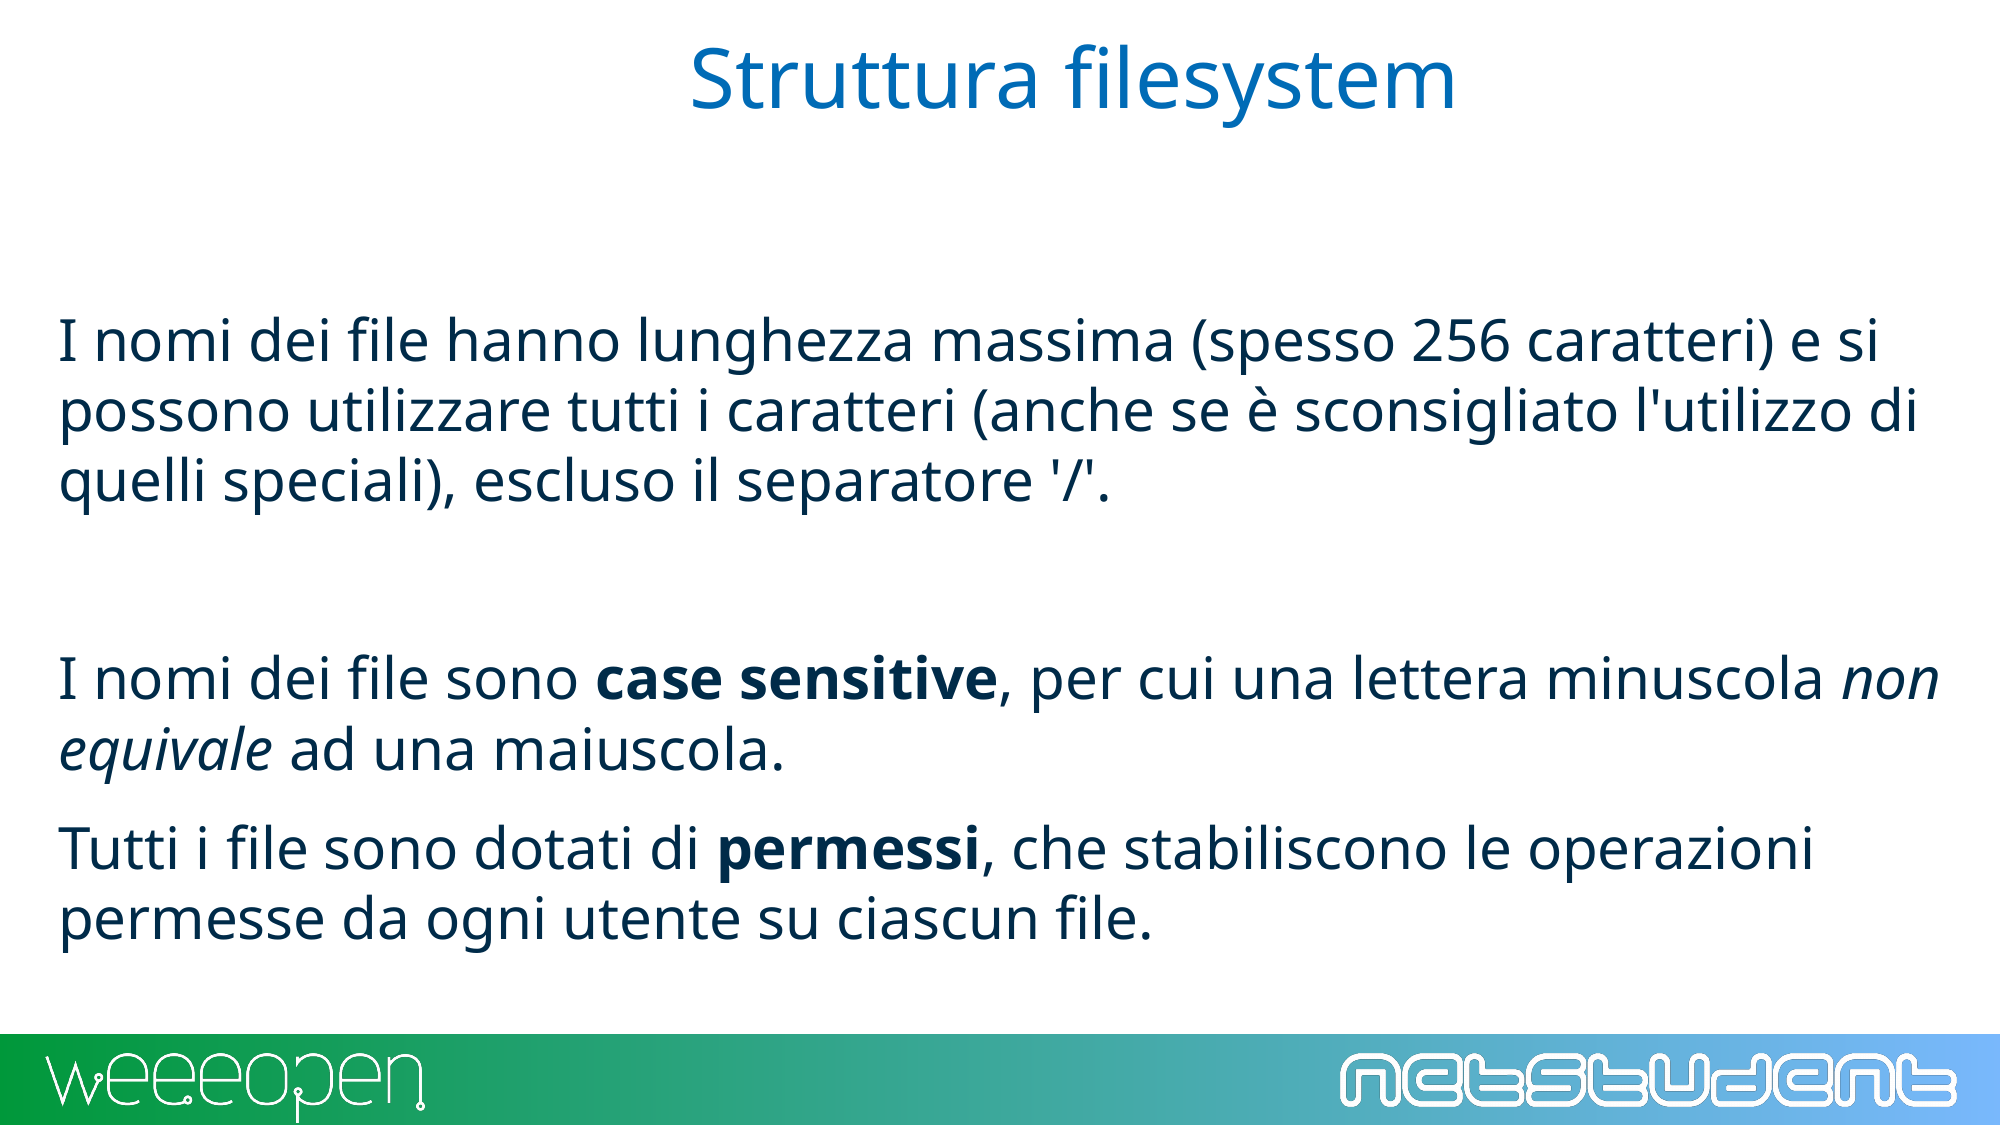

# Struttura filesystem
I nomi dei file hanno lunghezza massima (spesso 256 caratteri) e si possono utilizzare tutti i caratteri (anche se è sconsigliato l'utilizzo di quelli speciali), escluso il separatore '/'.
I nomi dei file sono case sensitive, per cui una lettera minuscola non equivale ad una maiuscola.
Tutti i file sono dotati di permessi, che stabiliscono le operazioni permesse da ogni utente su ciascun file.